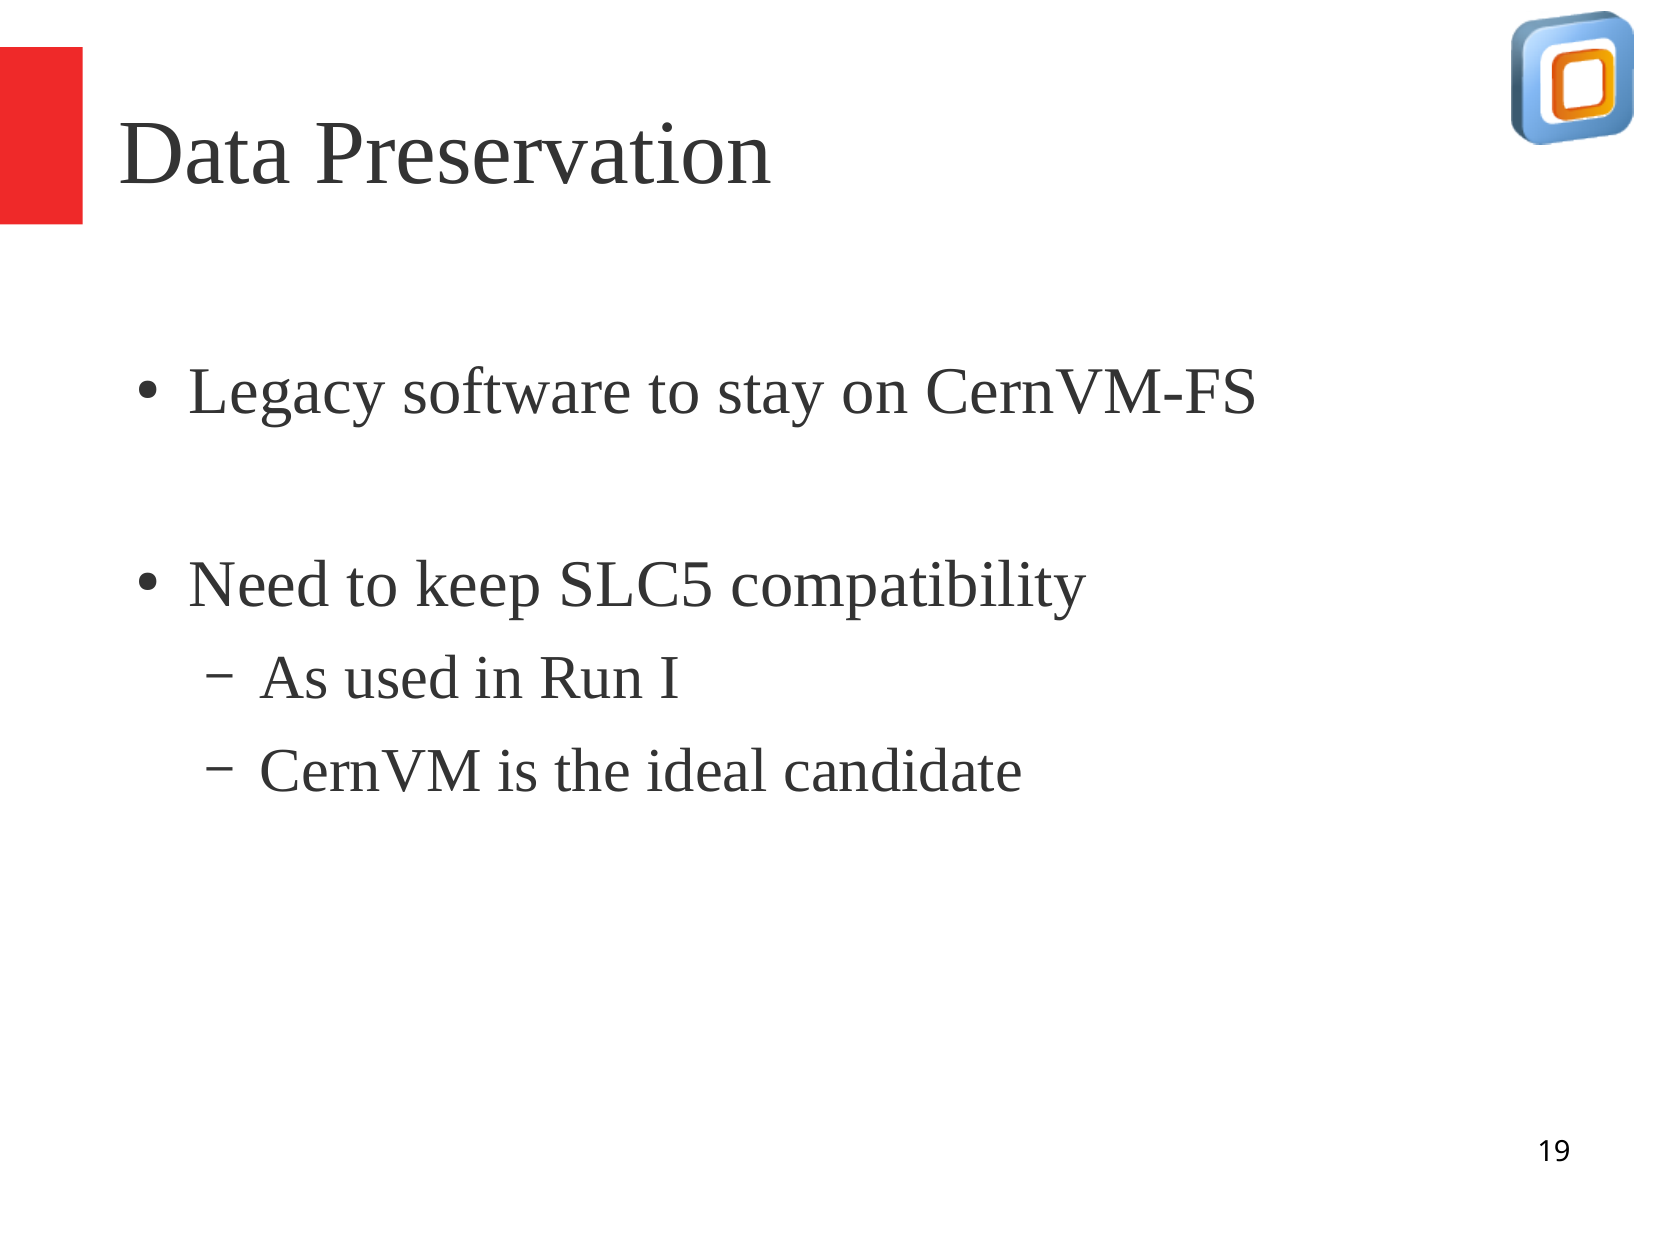

# Data Preservation
Legacy software to stay on CernVM-FS
Need to keep SLC5 compatibility
As used in Run I
CernVM is the ideal candidate
19